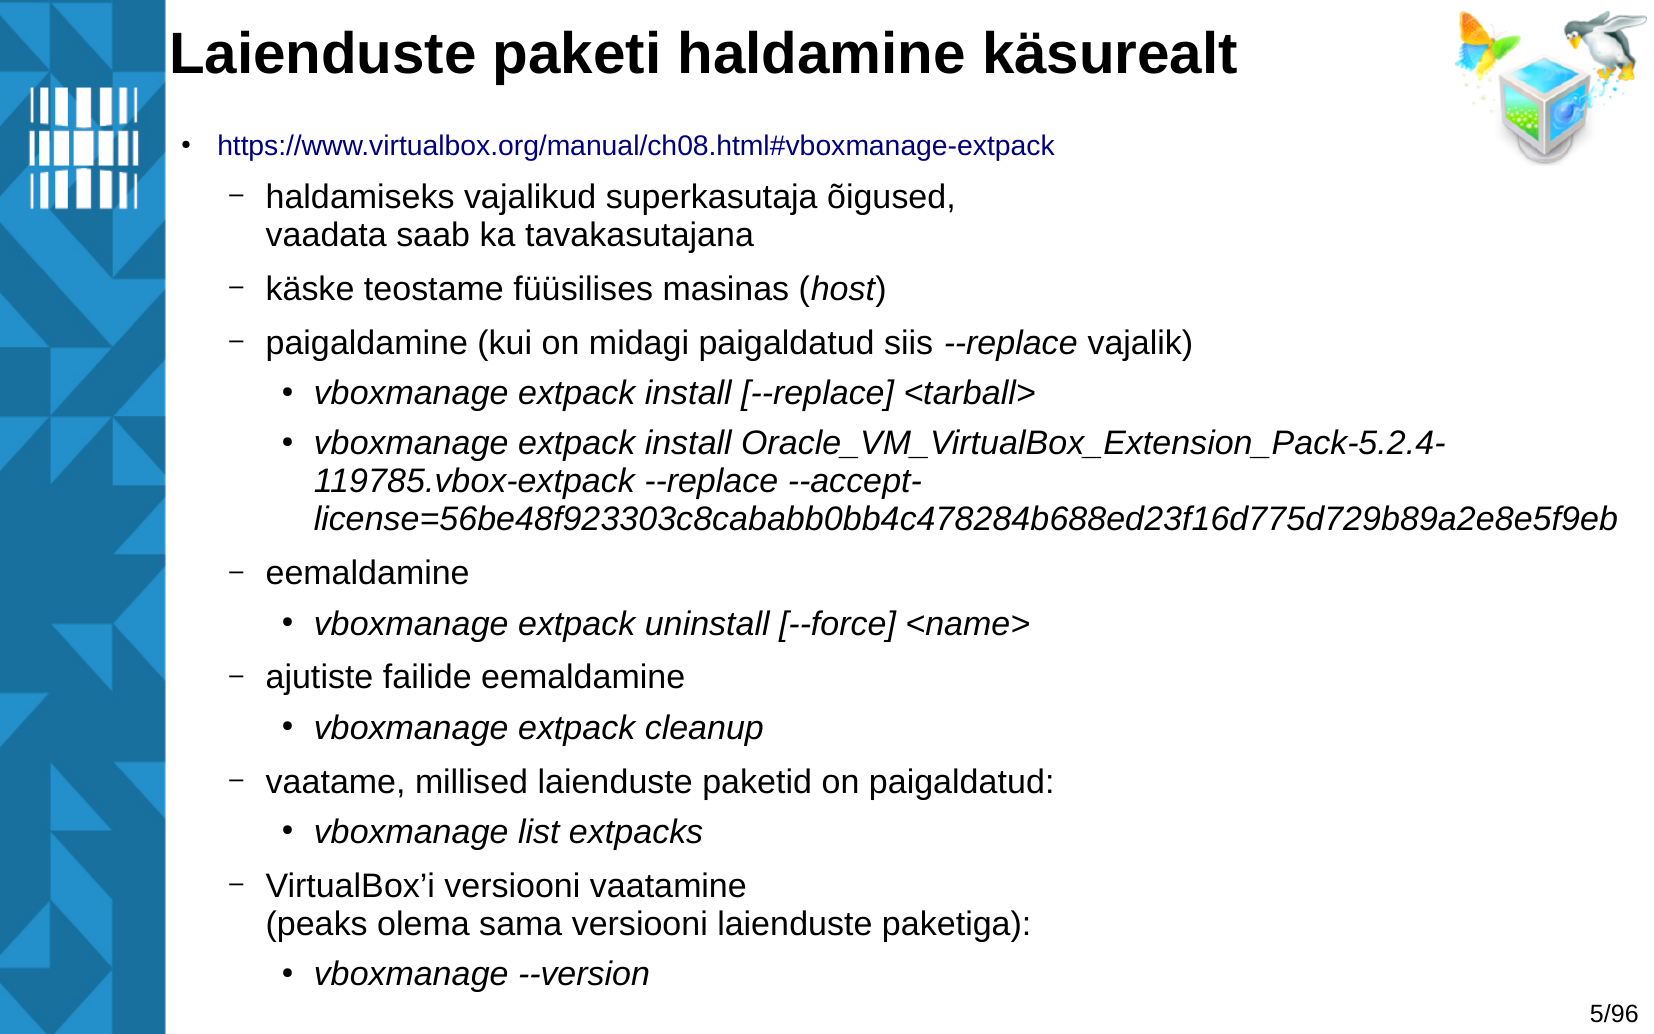

# Laienduste paketi haldamine käsurealt
https://www.virtualbox.org/manual/ch08.html#vboxmanage-extpack
haldamiseks vajalikud superkasutaja õigused,
vaadata saab ka tavakasutajana
käske teostame füüsilises masinas (host)
paigaldamine (kui on midagi paigaldatud siis --replace vajalik)
vboxmanage extpack install [--replace] <tarball>
vboxmanage extpack install Oracle_VM_VirtualBox_Extension_Pack-5.2.4-119785.vbox-extpack --replace --accept-license=56be48f923303c8cababb0bb4c478284b688ed23f16d775d729b89a2e8e5f9eb
eemaldamine
vboxmanage extpack uninstall [--force] <name>
ajutiste failide eemaldamine
vboxmanage extpack cleanup
vaatame, millised laienduste paketid on paigaldatud:
vboxmanage list extpacks
VirtualBox’i versiooni vaatamine
(peaks olema sama versiooni laienduste paketiga):
vboxmanage --version